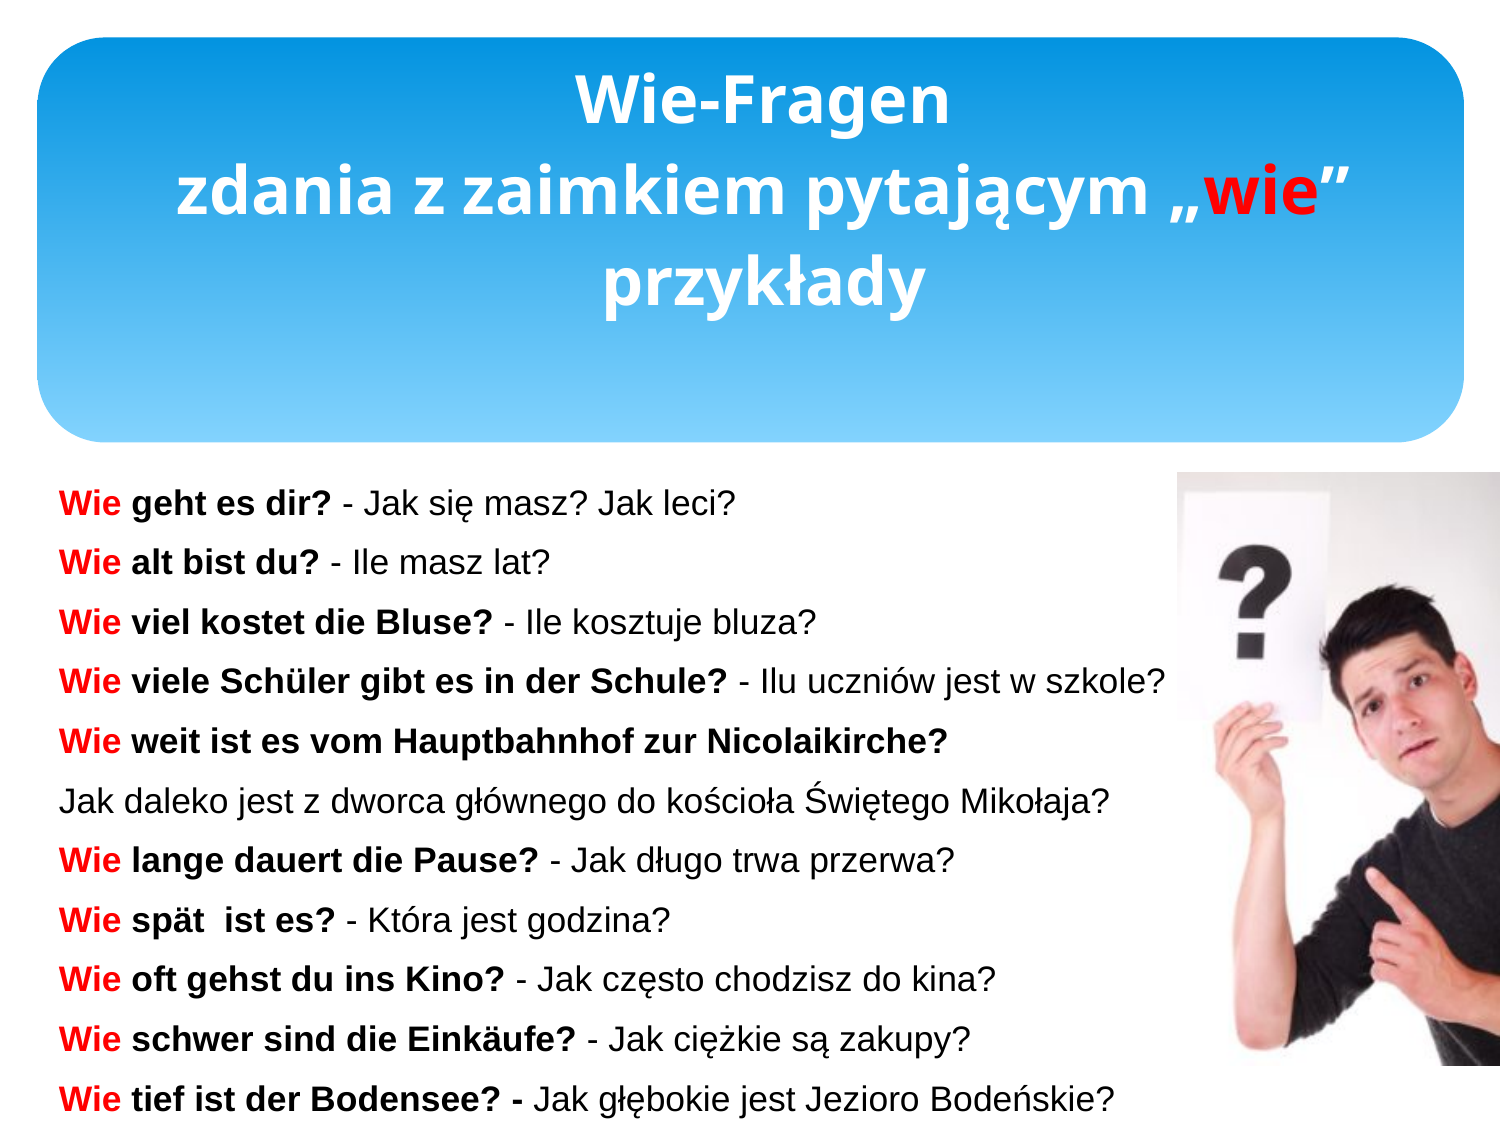

# Wie-Fragen zdania z zaimkiem pytającym „wie” przykłady
Wie geht es dir? - Jak się masz? Jak leci?
Wie alt bist du? - Ile masz lat?
Wie viel kostet die Bluse? - Ile kosztuje bluza?
Wie viele Schüler gibt es in der Schule? - Ilu uczniów jest w szkole?
Wie weit ist es vom Hauptbahnhof zur Nicolaikirche?
Jak daleko jest z dworca głównego do kościoła Świętego Mikołaja?
Wie lange dauert die Pause? - Jak długo trwa przerwa?
Wie spät ist es? - Która jest godzina?
Wie oft gehst du ins Kino? - Jak często chodzisz do kina?
Wie schwer sind die Einkäufe? - Jak ciężkie są zakupy?
Wie tief ist der Bodensee? - Jak głębokie jest Jezioro Bodeńskie?